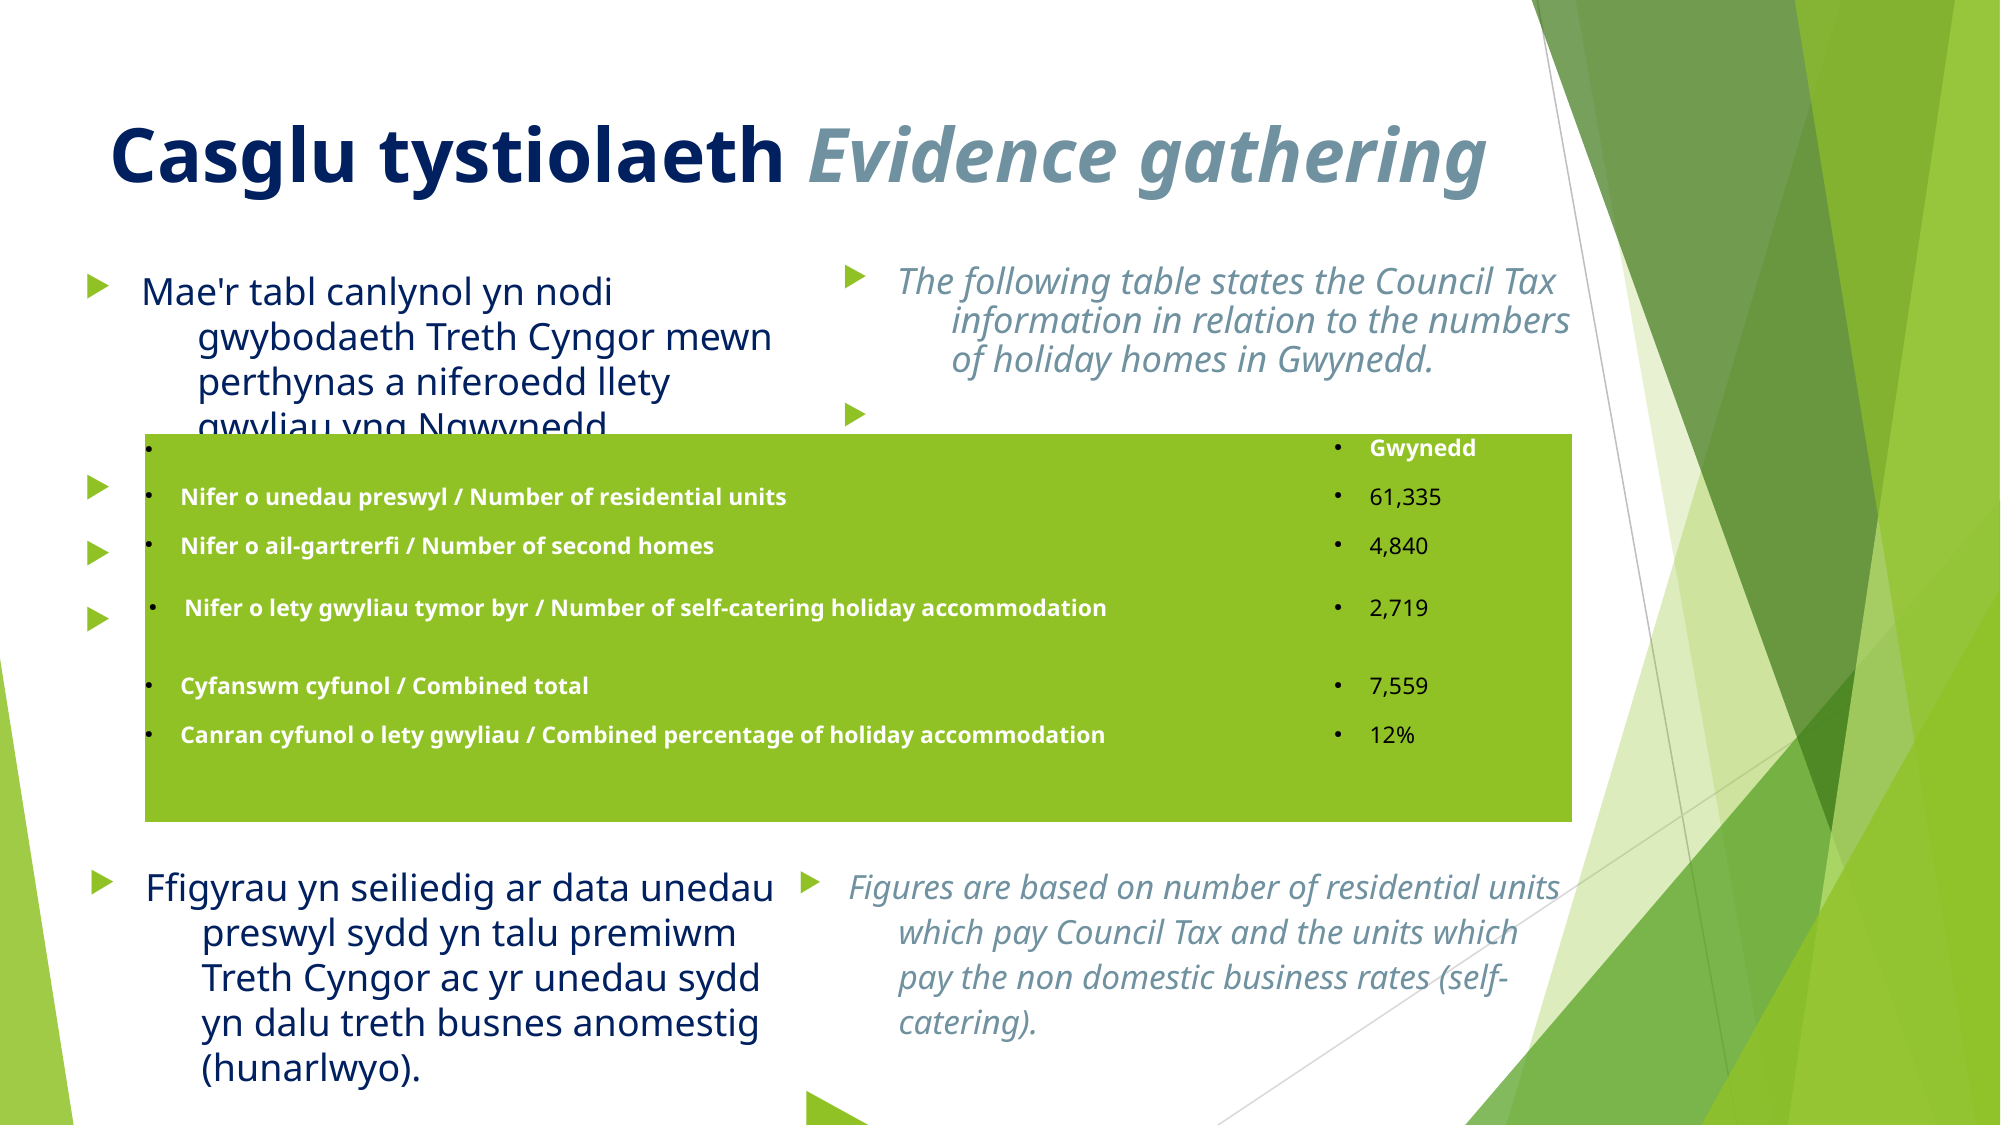

Casglu tystiolaeth
# Evidence gathering
The following table states the Council Tax information in relation to the numbers of holiday homes in Gwynedd.
Mae'r tabl canlynol yn nodi gwybodaeth Treth Cyngor mewn perthynas a niferoedd llety gwyliau yng Ngwynedd.
| | Gwynedd |
| --- | --- |
| Nifer o unedau preswyl / Number of residential units | 61,335 |
| Nifer o ail-gartrerfi / Number of second homes | 4,840 |
| Nifer o lety gwyliau tymor byr / Number of self-catering holiday accommodation | 2,719 |
| Cyfanswm cyfunol / Combined total | 7,559 |
| Canran cyfunol o lety gwyliau / Combined percentage of holiday accommodation | 12% |
Ffigyrau yn seiliedig ar data unedau preswyl sydd yn talu premiwm Treth Cyngor ac yr unedau sydd yn dalu treth busnes anomestig (hunarlwyo).
Figures are based on number of residential units which pay Council Tax and the units which pay the non domestic business rates (self-catering).